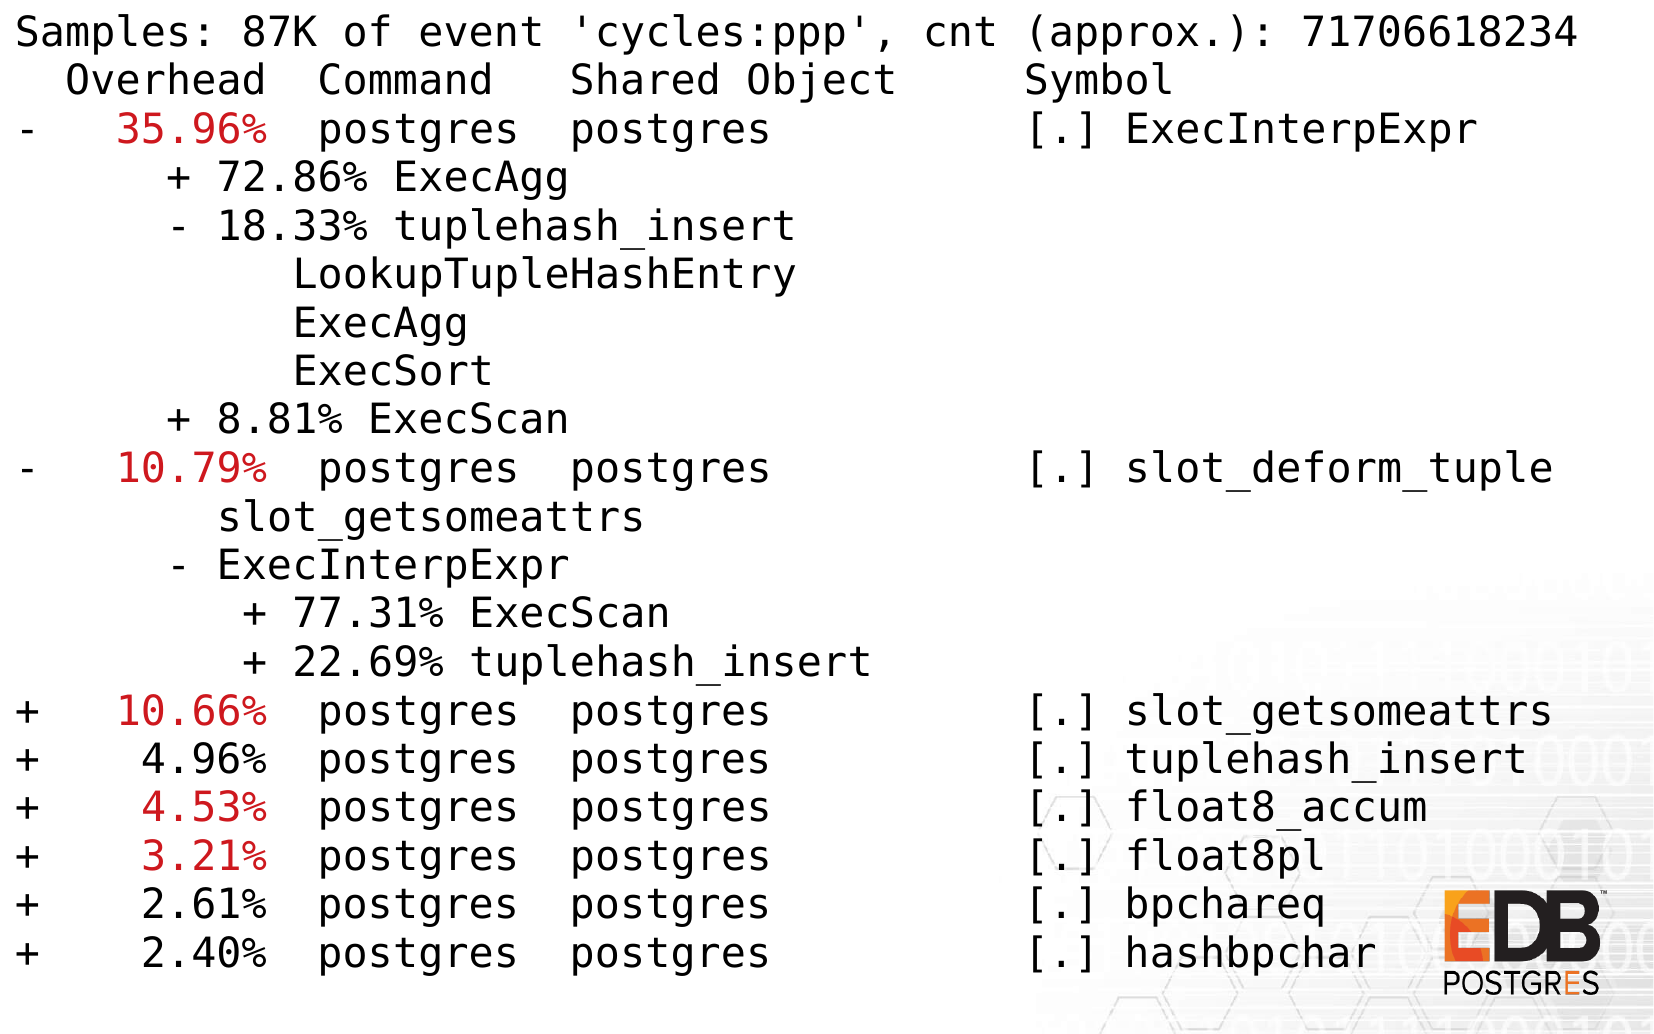

Samples: 87K of event 'cycles:ppp', cnt (approx.): 71706618234
 Overhead Command Shared Object Symbol
- 35.96% postgres postgres [.] ExecInterpExpr
 + 72.86% ExecAgg
 - 18.33% tuplehash_insert
 LookupTupleHashEntry
 ExecAgg
 ExecSort
 + 8.81% ExecScan
- 10.79% postgres postgres [.] slot_deform_tuple
 slot_getsomeattrs
 - ExecInterpExpr
 + 77.31% ExecScan
 + 22.69% tuplehash_insert
+ 10.66% postgres postgres [.] slot_getsomeattrs
+ 4.96% postgres postgres [.] tuplehash_insert
+ 4.53% postgres postgres [.] float8_accum
+ 3.21% postgres postgres [.] float8pl
+ 2.61% postgres postgres [.] bpchareq
+ 2.40% postgres postgres [.] hashbpchar